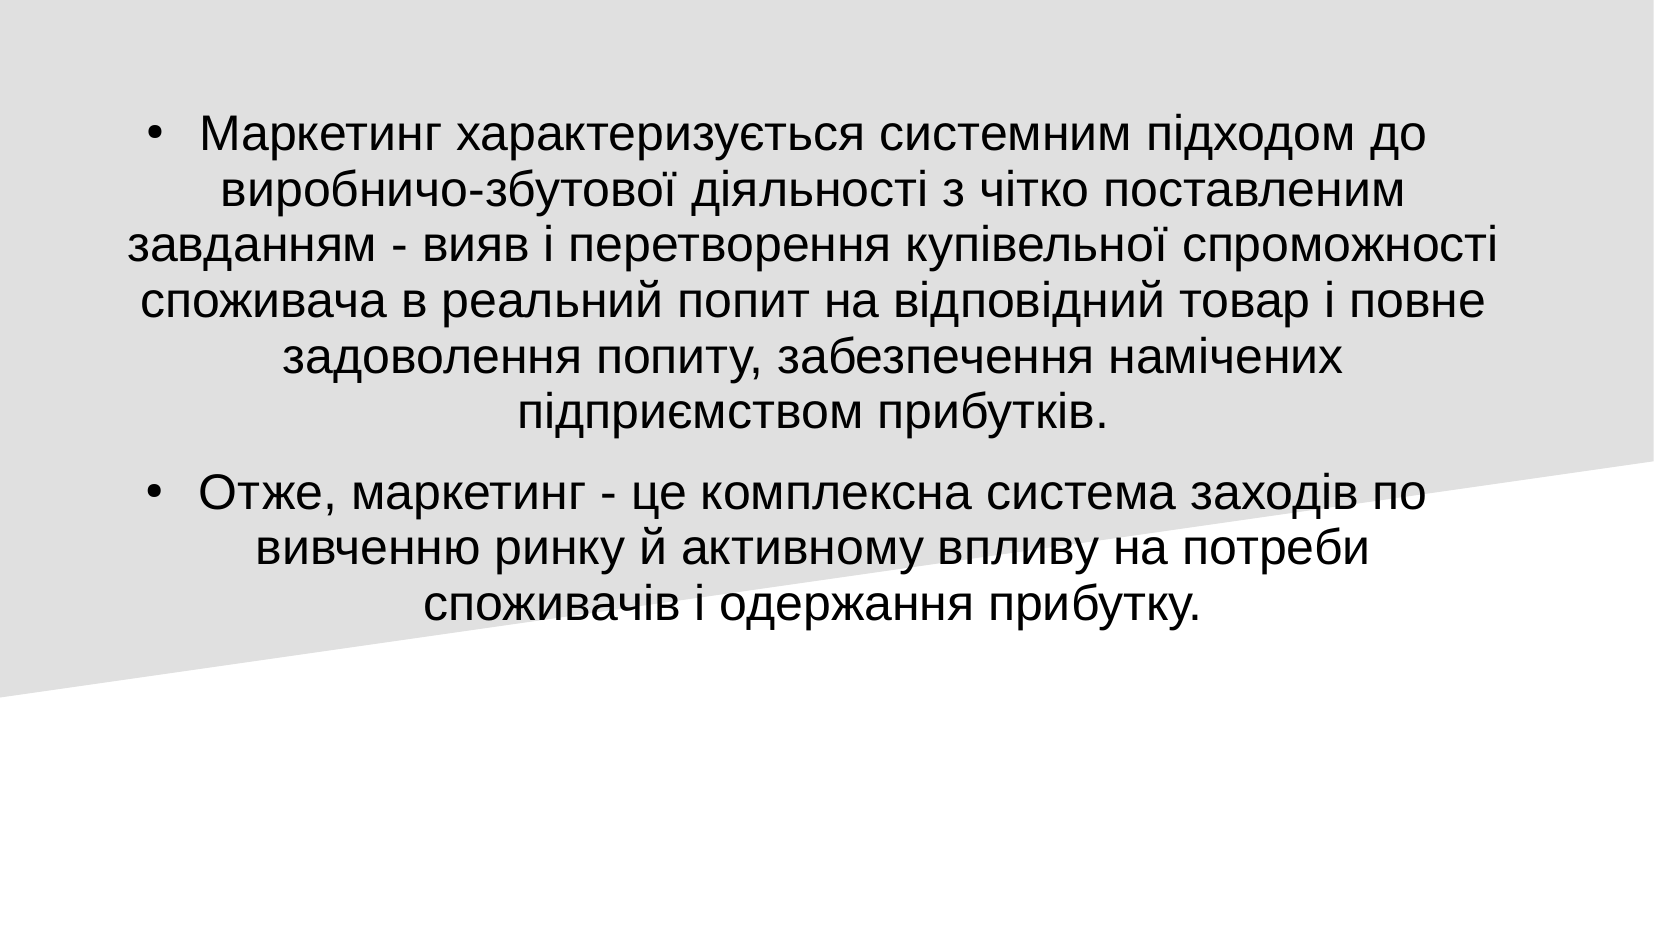

# Маркетинг характеризується системним підходом до виробничо-збутової діяльності з чітко поставленим завданням - вияв і перетворення купівельної спроможності споживача в реальний попит на відповідний товар і повне задоволення попиту, забезпечення намічених підприємством прибутків.
Отже, маркетинг - це комплексна система заходів по вивченню ринку й активному впливу на потреби споживачів і одержання прибутку.